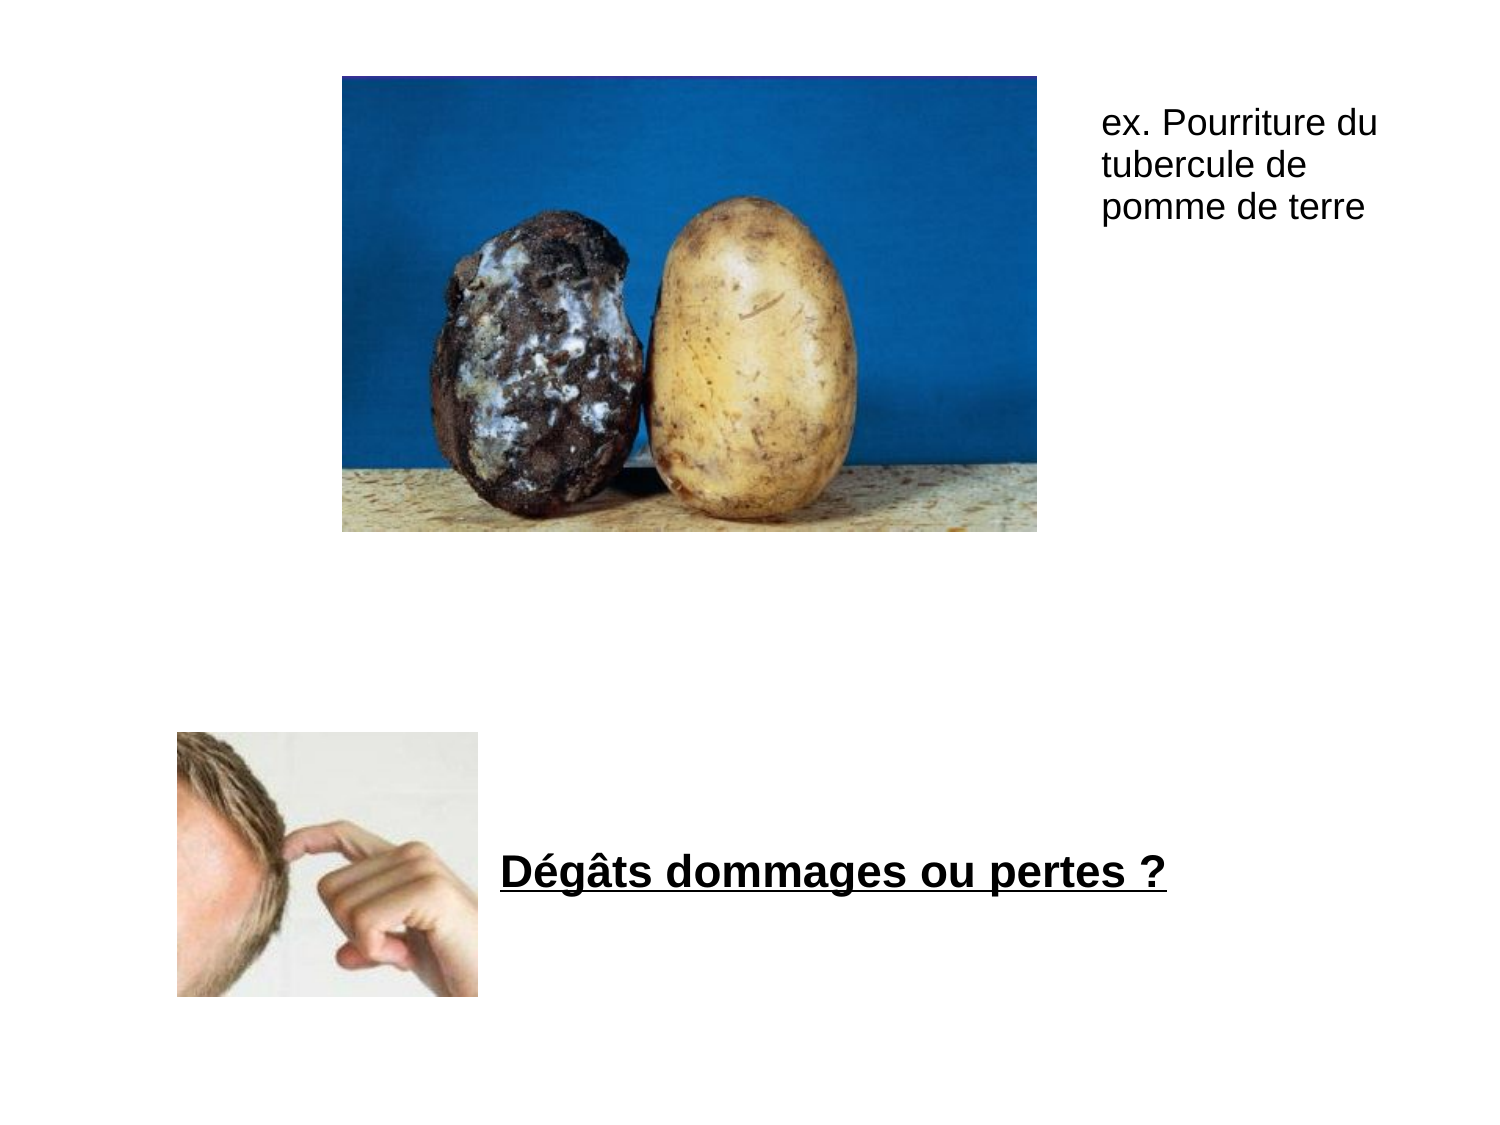

# Dégâts dommages ou pertes ?
ex. Pourriture du tubercule de pomme de terre